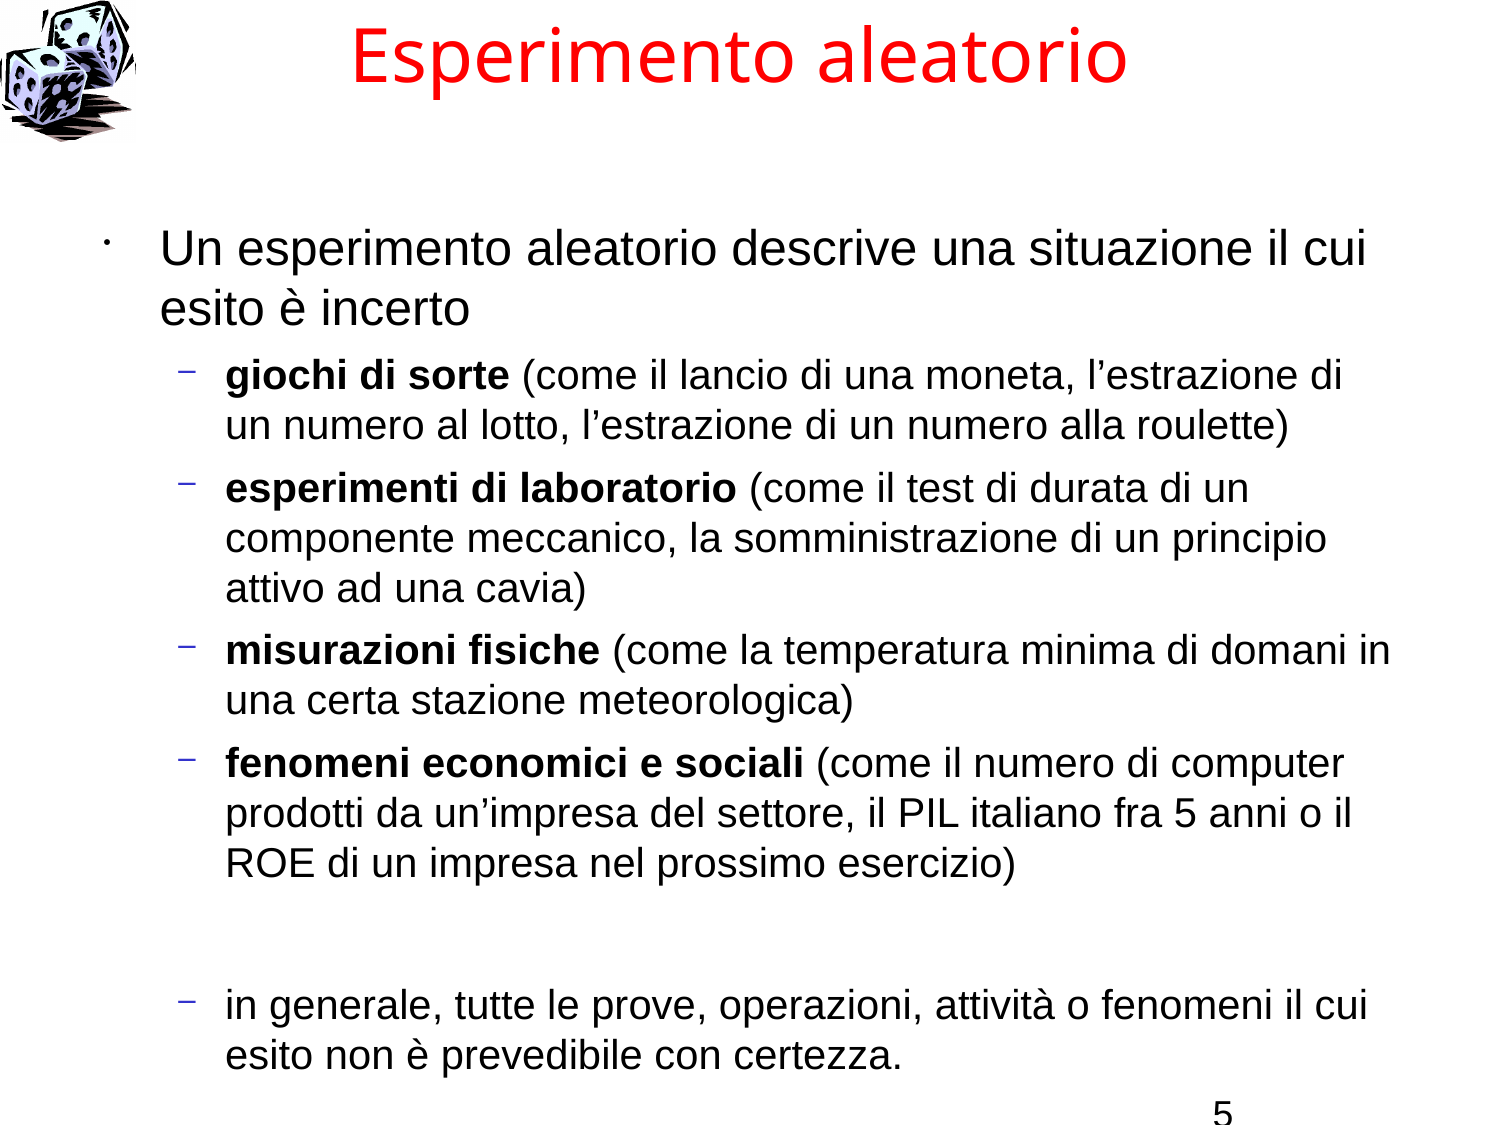

# Esperimento aleatorio
Un esperimento aleatorio descrive una situazione il cui esito è incerto
giochi di sorte (come il lancio di una moneta, l’estrazione di un numero al lotto, l’estrazione di un numero alla roulette)
esperimenti di laboratorio (come il test di durata di un componente meccanico, la somministrazione di un principio attivo ad una cavia)
misurazioni fisiche (come la temperatura minima di domani in una certa stazione meteorologica)
fenomeni economici e sociali (come il numero di computer prodotti da un’impresa del settore, il PIL italiano fra 5 anni o il ROE di un impresa nel prossimo esercizio)
in generale, tutte le prove, operazioni, attività o fenomeni il cui esito non è prevedibile con certezza.